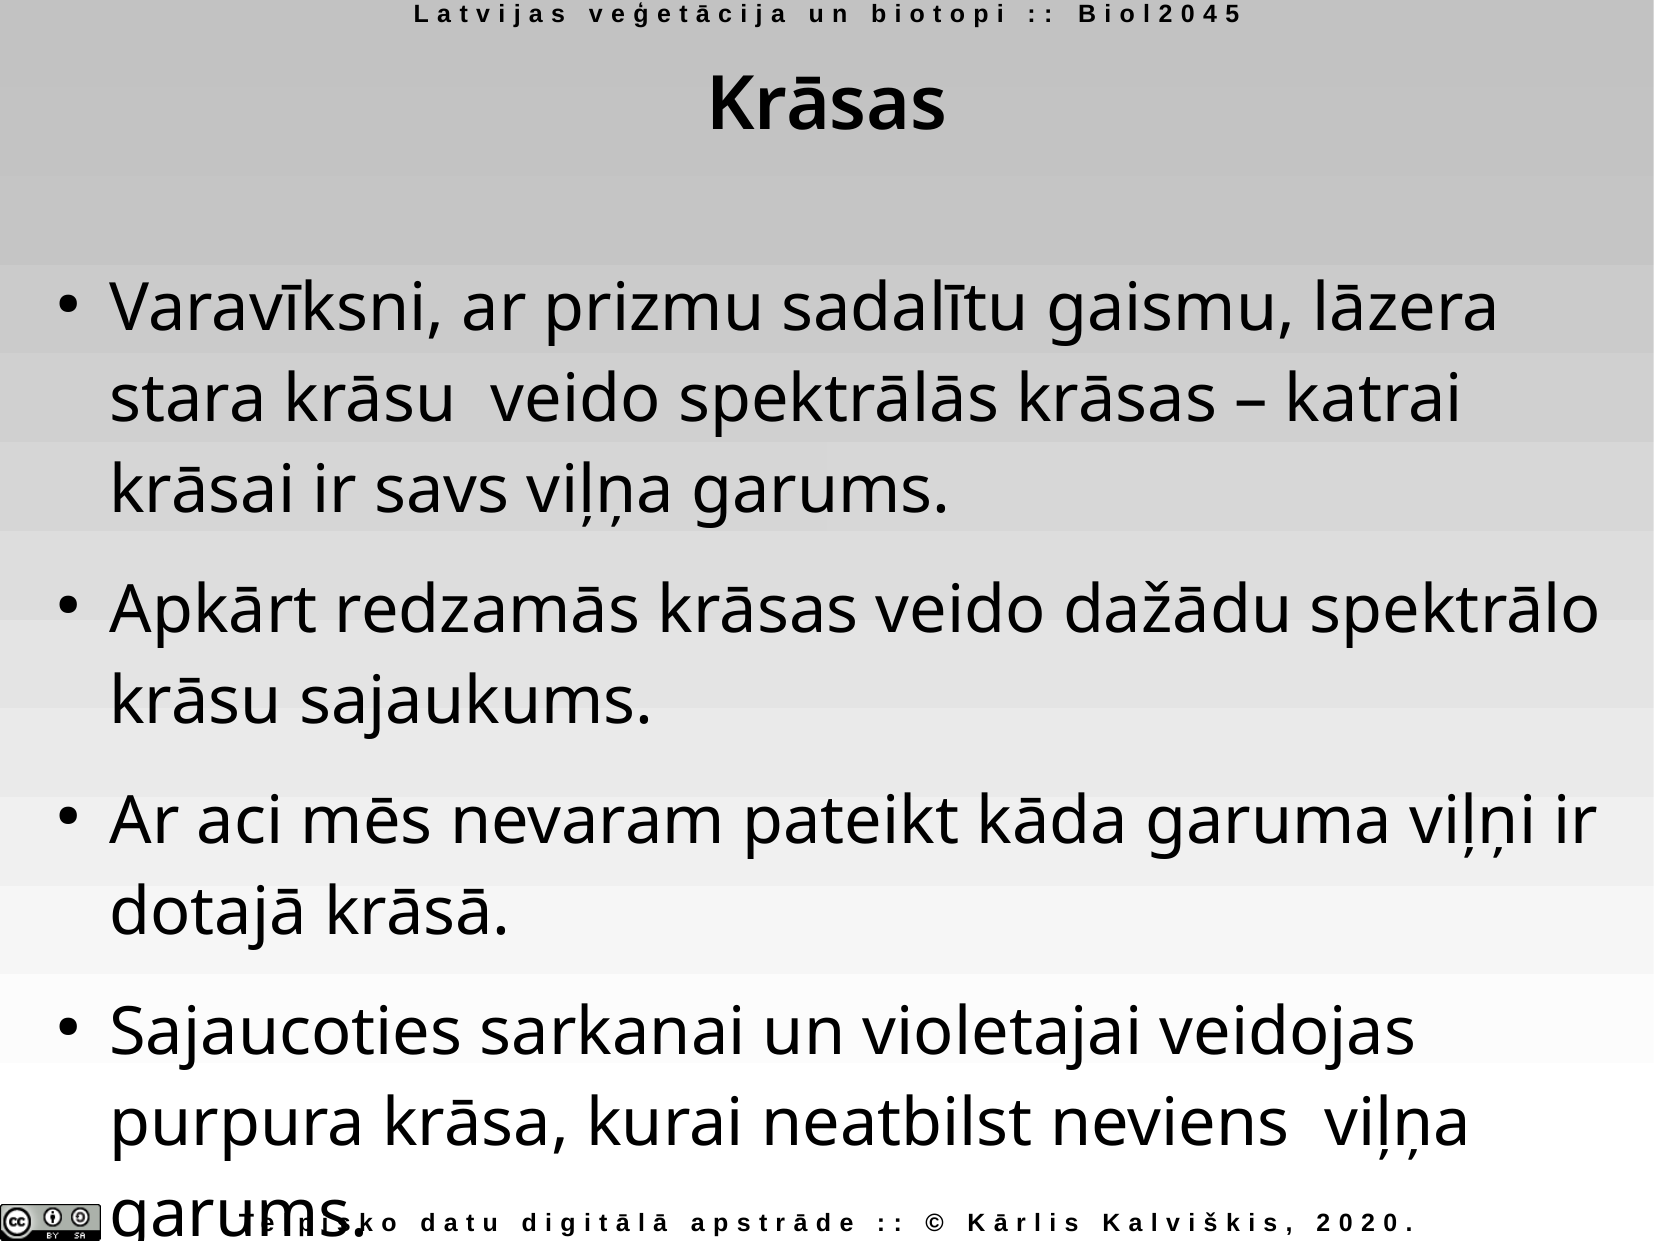

# Krāsas
Varavīksni, ar prizmu sadalītu gaismu, lāzera stara krāsu veido spektrālās krāsas – katrai krāsai ir savs viļņa garums.
Apkārt redzamās krāsas veido dažādu spektrālo krāsu sajaukums.
Ar aci mēs nevaram pateikt kāda garuma viļņi ir dotajā krāsā.
Sajaucoties sarkanai un violetajai veidojas purpura krāsa, kurai neatbilst neviens viļņa garums.